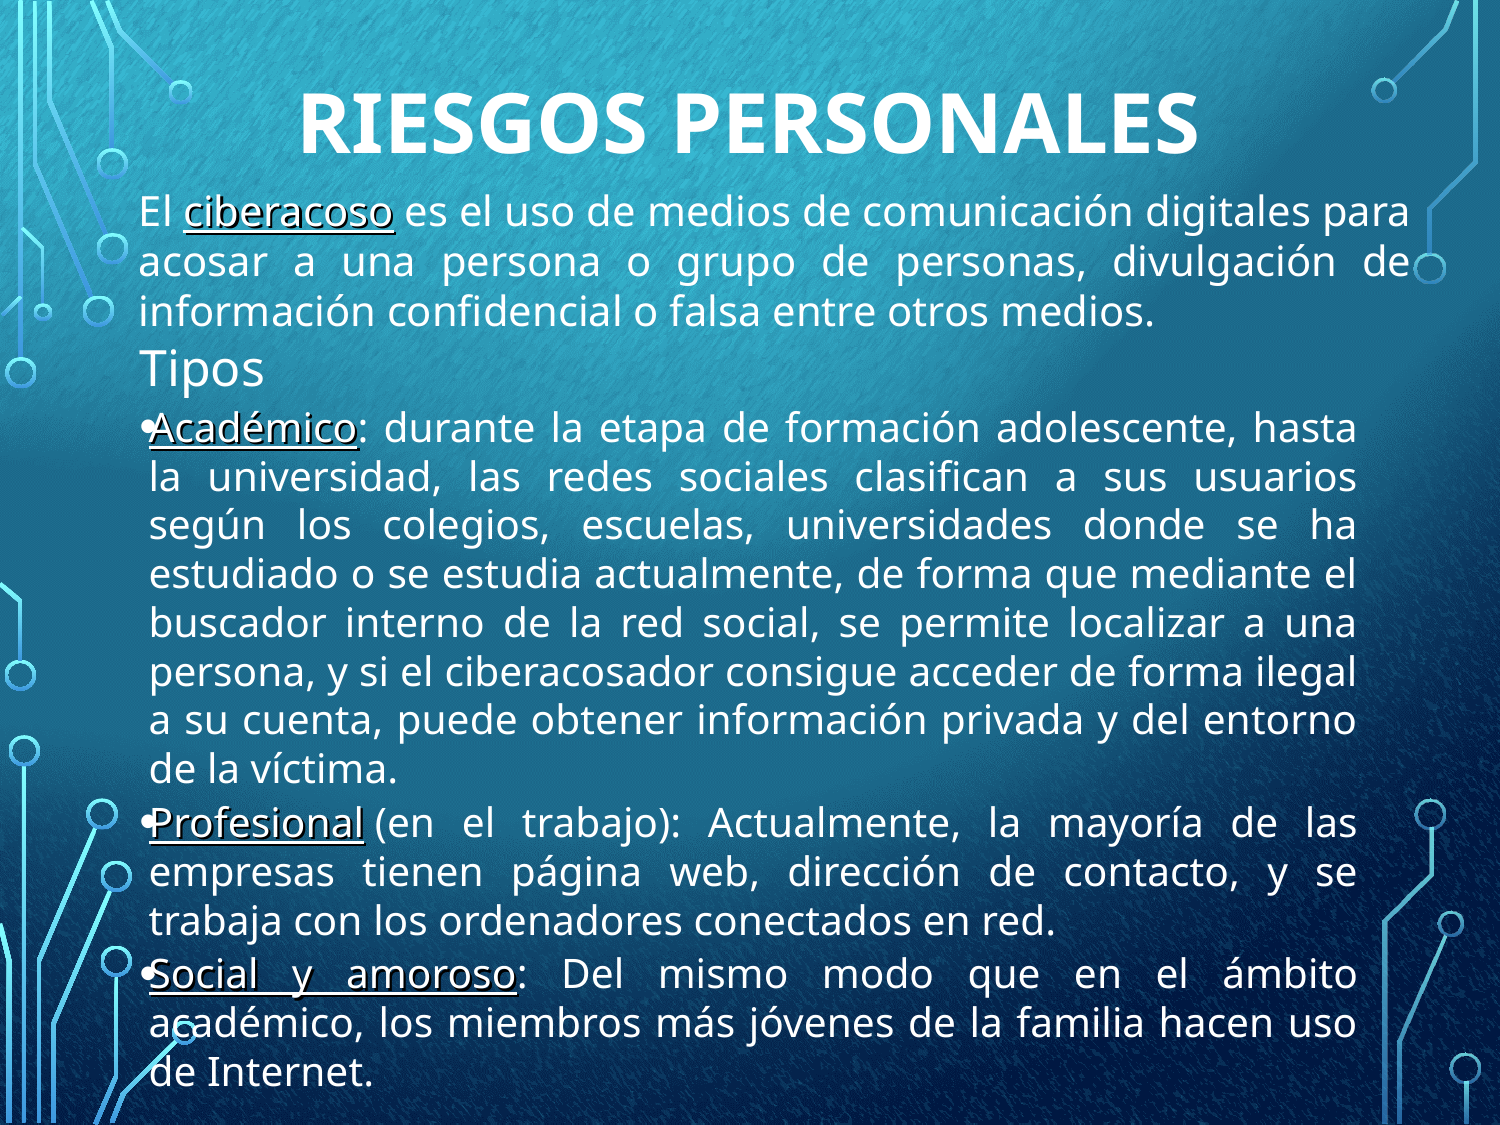

# RIESGOS PERSONALES
El ciberacoso es el uso de medios de comunicación digitales para acosar a una persona o grupo de personas, divulgación de información confidencial o falsa entre otros medios.
Tipos
Académico: durante la etapa de formación adolescente, hasta la universidad, las redes sociales clasifican a sus usuarios según los colegios, escuelas, universidades donde se ha estudiado o se estudia actualmente, de forma que mediante el buscador interno de la red social, se permite localizar a una persona, y si el ciberacosador consigue acceder de forma ilegal a su cuenta, puede obtener información privada y del entorno de la víctima.
Profesional (en el trabajo): Actualmente, la mayoría de las empresas tienen página web, dirección de contacto, y se trabaja con los ordenadores conectados en red.
Social y amoroso: Del mismo modo que en el ámbito académico, los miembros más jóvenes de la familia hacen uso de Internet.